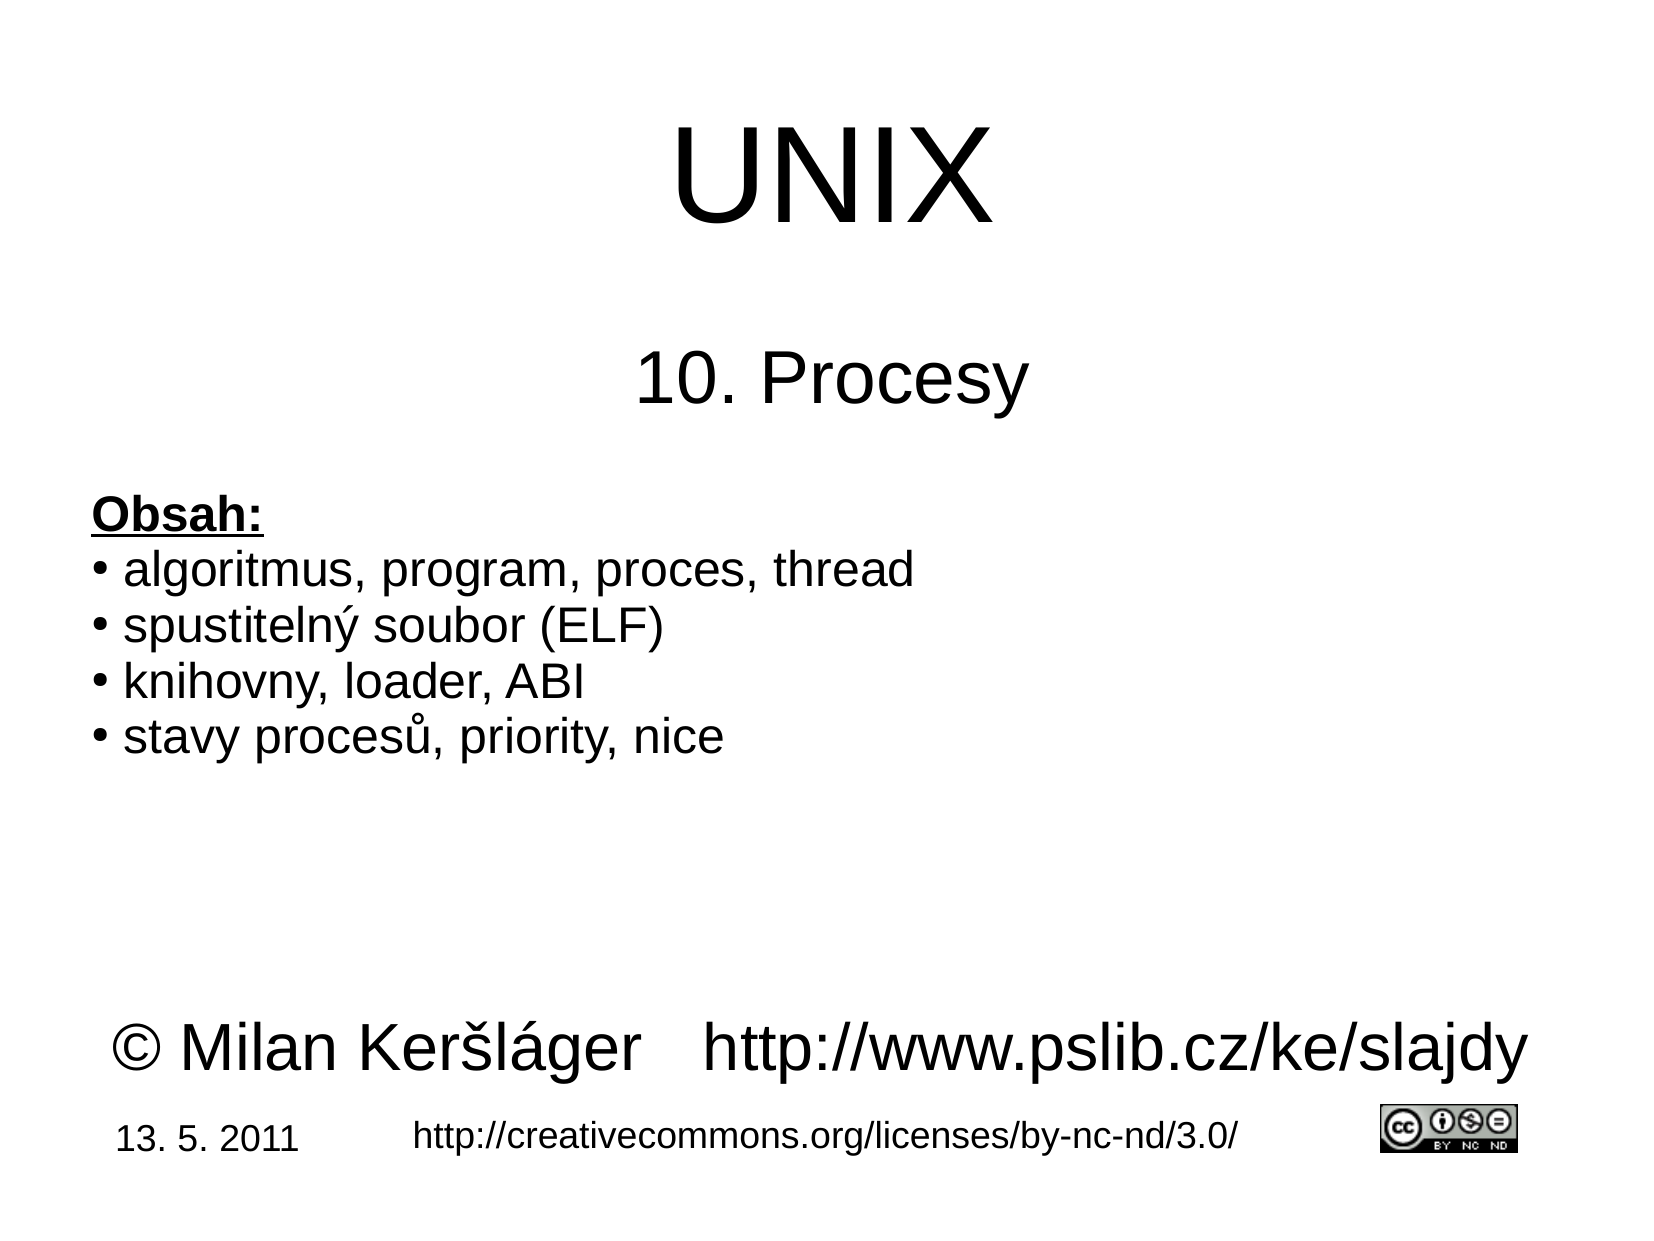

# UNIX 10. Procesy
Obsah:
 algoritmus, program, proces, thread
 spustitelný soubor (ELF)
 knihovny, loader, ABI
 stavy procesů, priority, nice
© Milan Keršláger	http://www.pslib.cz/ke/slajdy
http://creativecommons.org/licenses/by-nc-nd/3.0/
13. 5. 2011